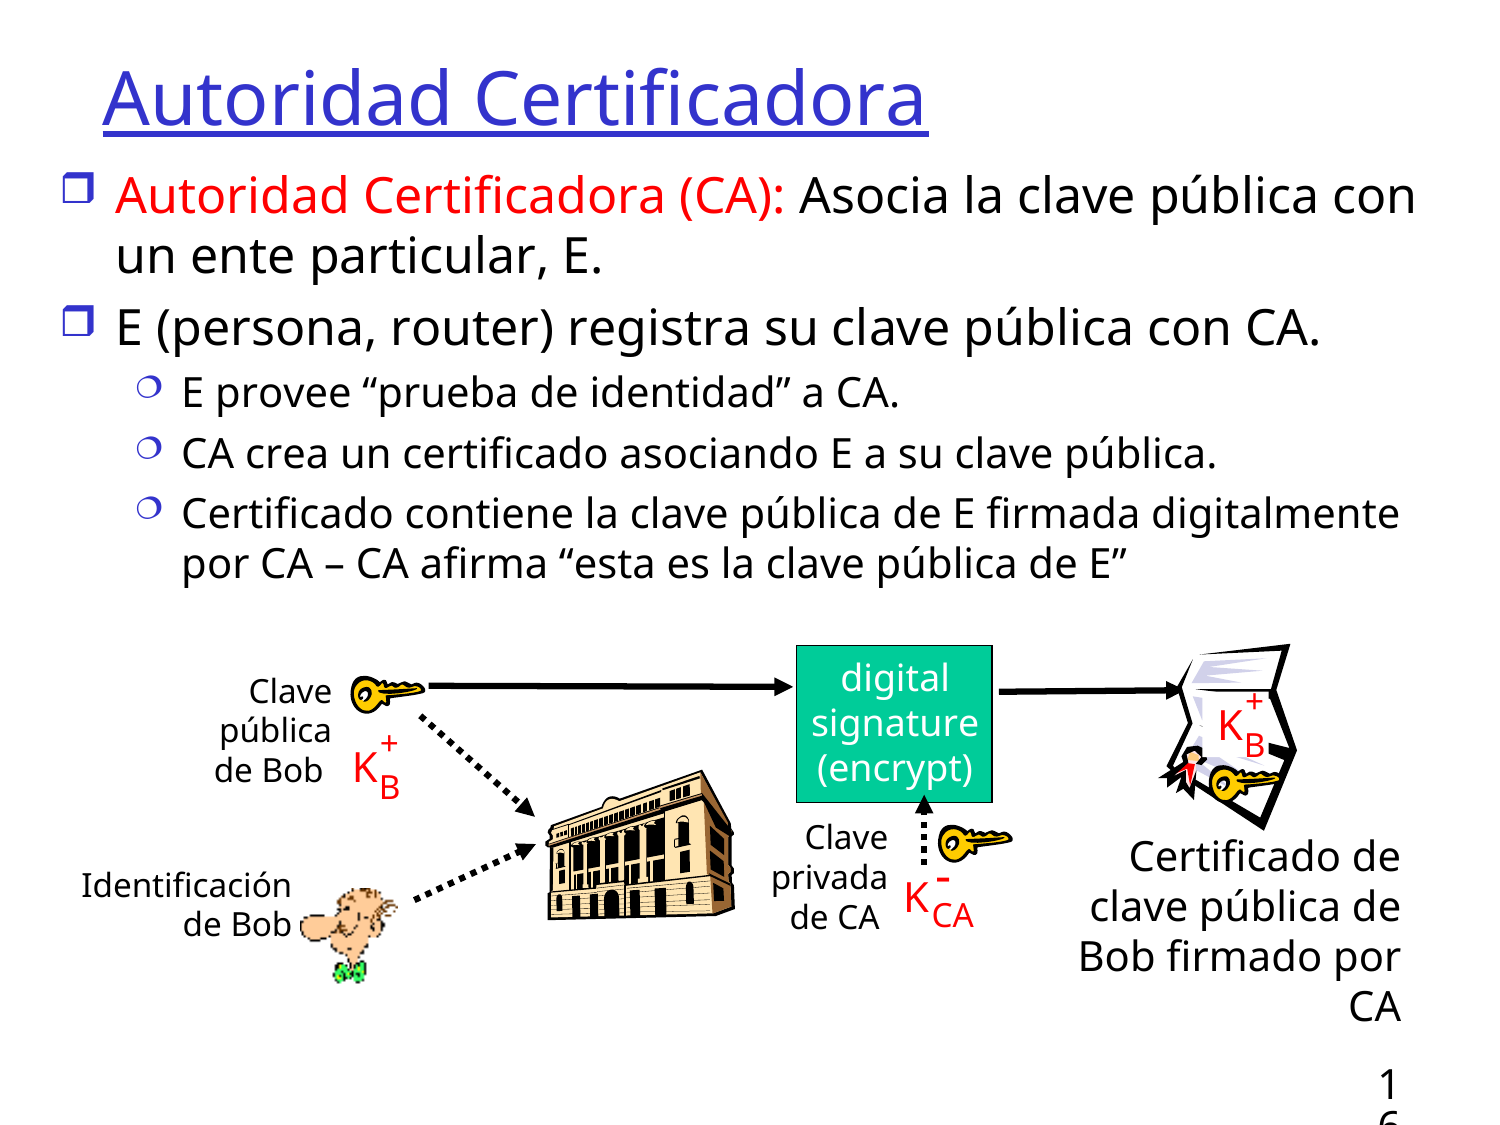

# Autoridad Certificadora
Autoridad Certificadora (CA): Asocia la clave pública con un ente particular, E.
E (persona, router) registra su clave pública con CA.
E provee “prueba de identidad” a CA.
CA crea un certificado asociando E a su clave pública.
Certificado contiene la clave pública de E firmada digitalmente por CA – CA afirma “esta es la clave pública de E”
+
K
B
digital
signature
(encrypt)
Clave pública de Bob
+
K
B
Clave privada de CA
Certificado de clave pública de Bob firmado por CA
-
Identificación de Bob
K
CA
16